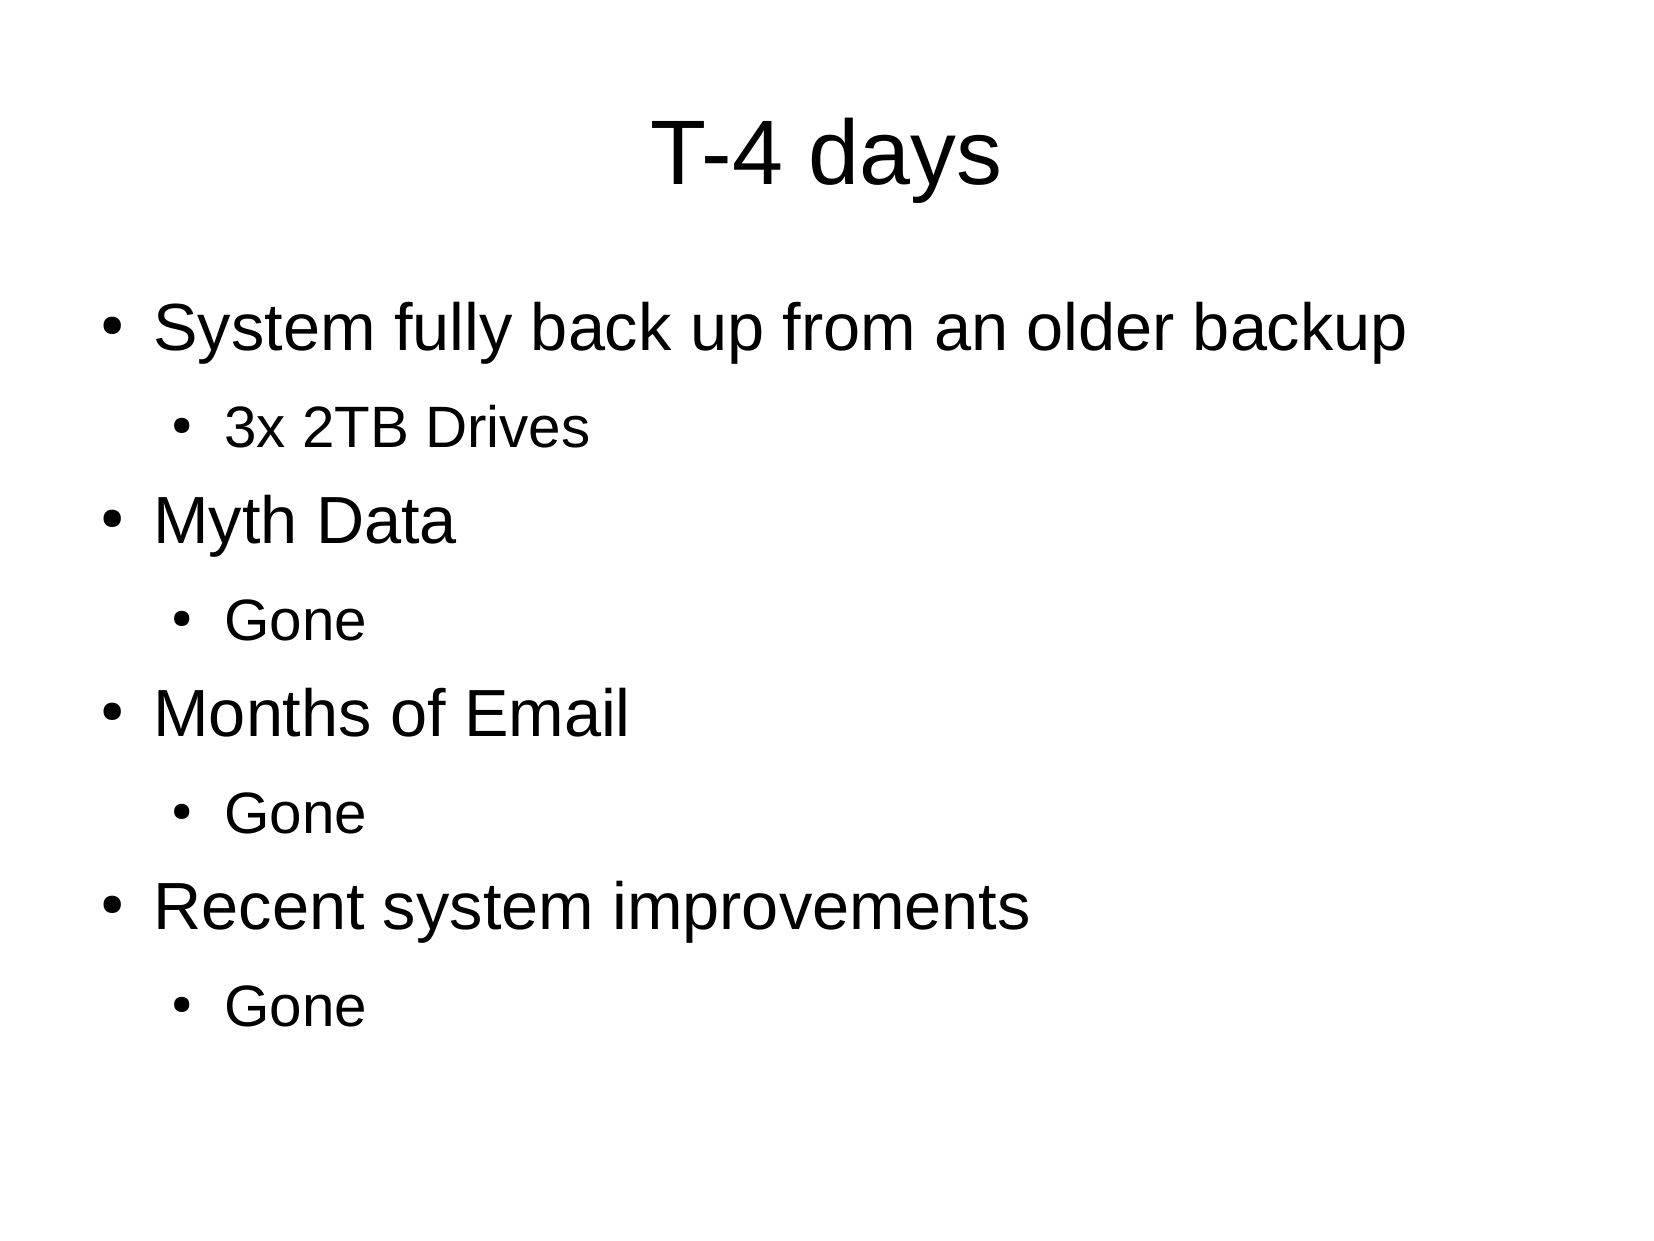

# T-4 days
System fully back up from an older backup
3x 2TB Drives
Myth Data
Gone
Months of Email
Gone
Recent system improvements
Gone